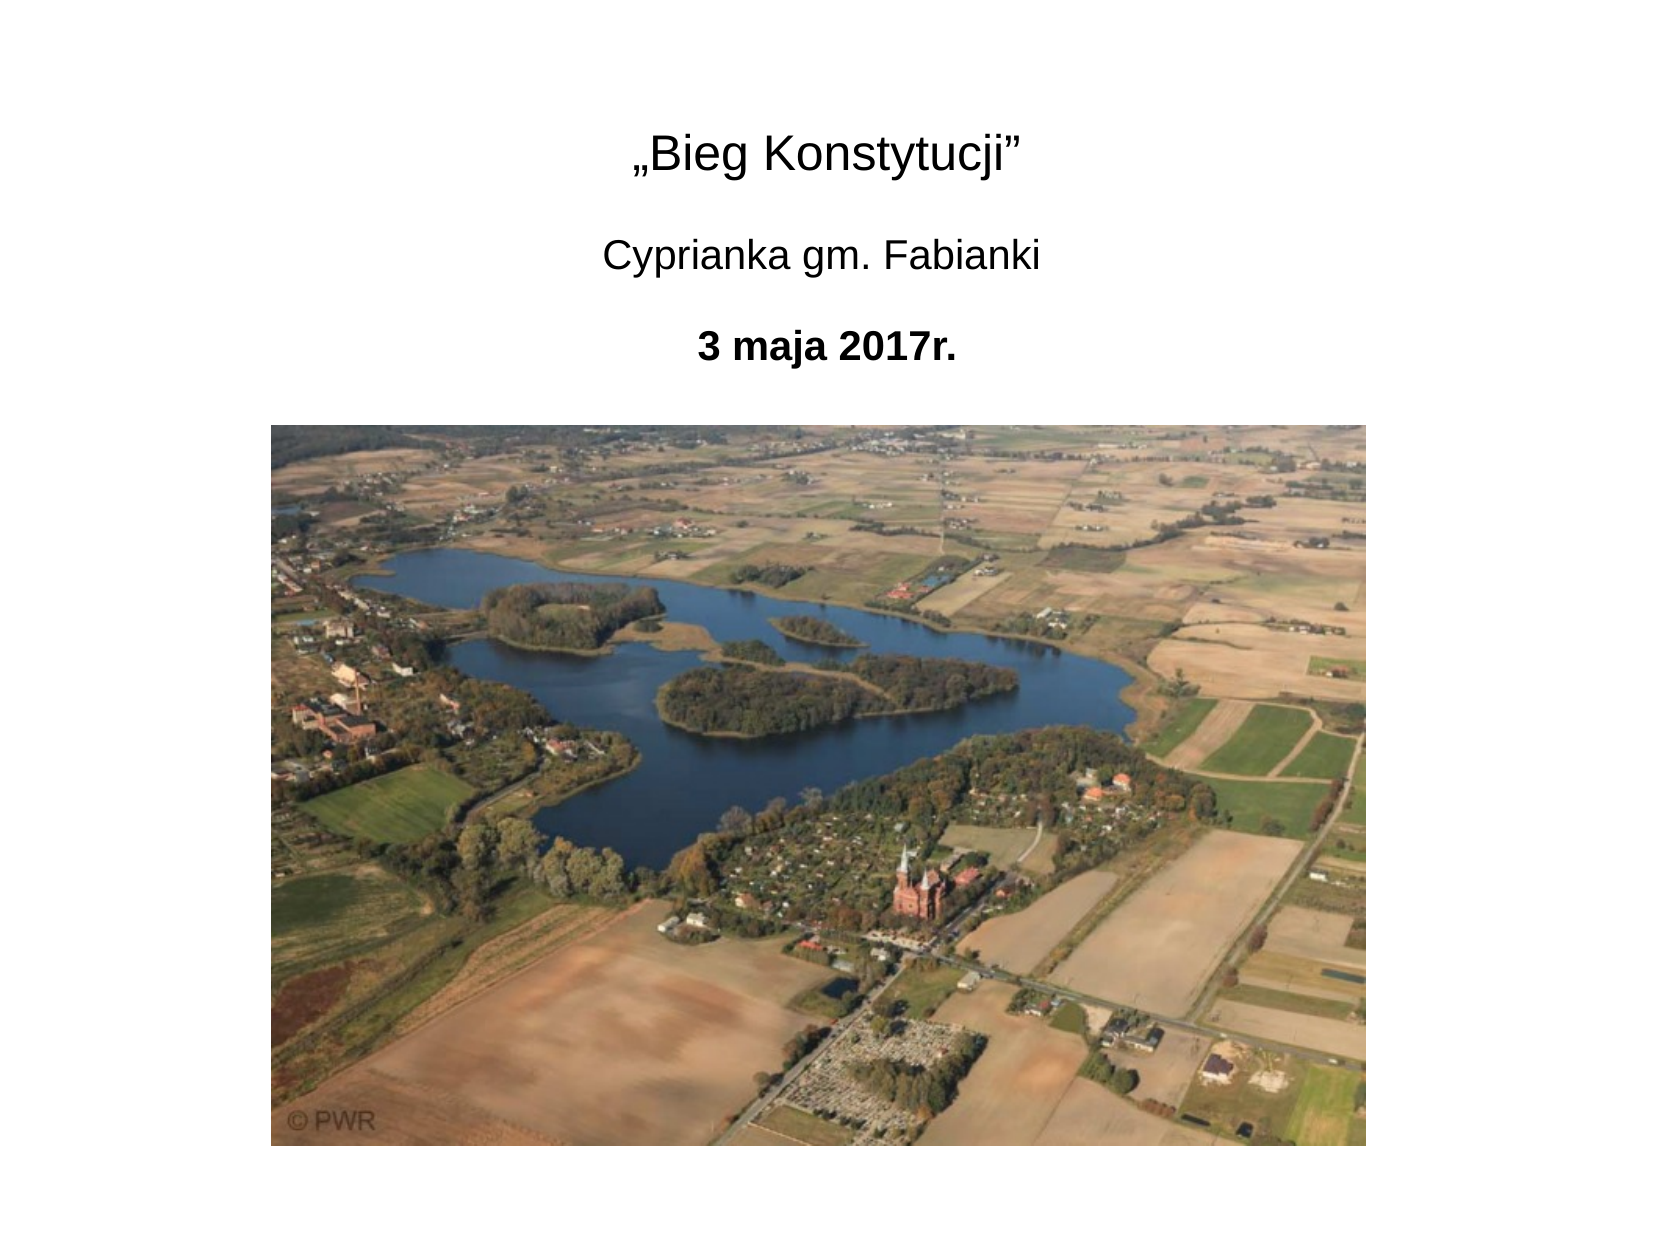

# „Bieg Konstytucji”
 Cyprianka gm. Fabianki
 3 maja 2017r.